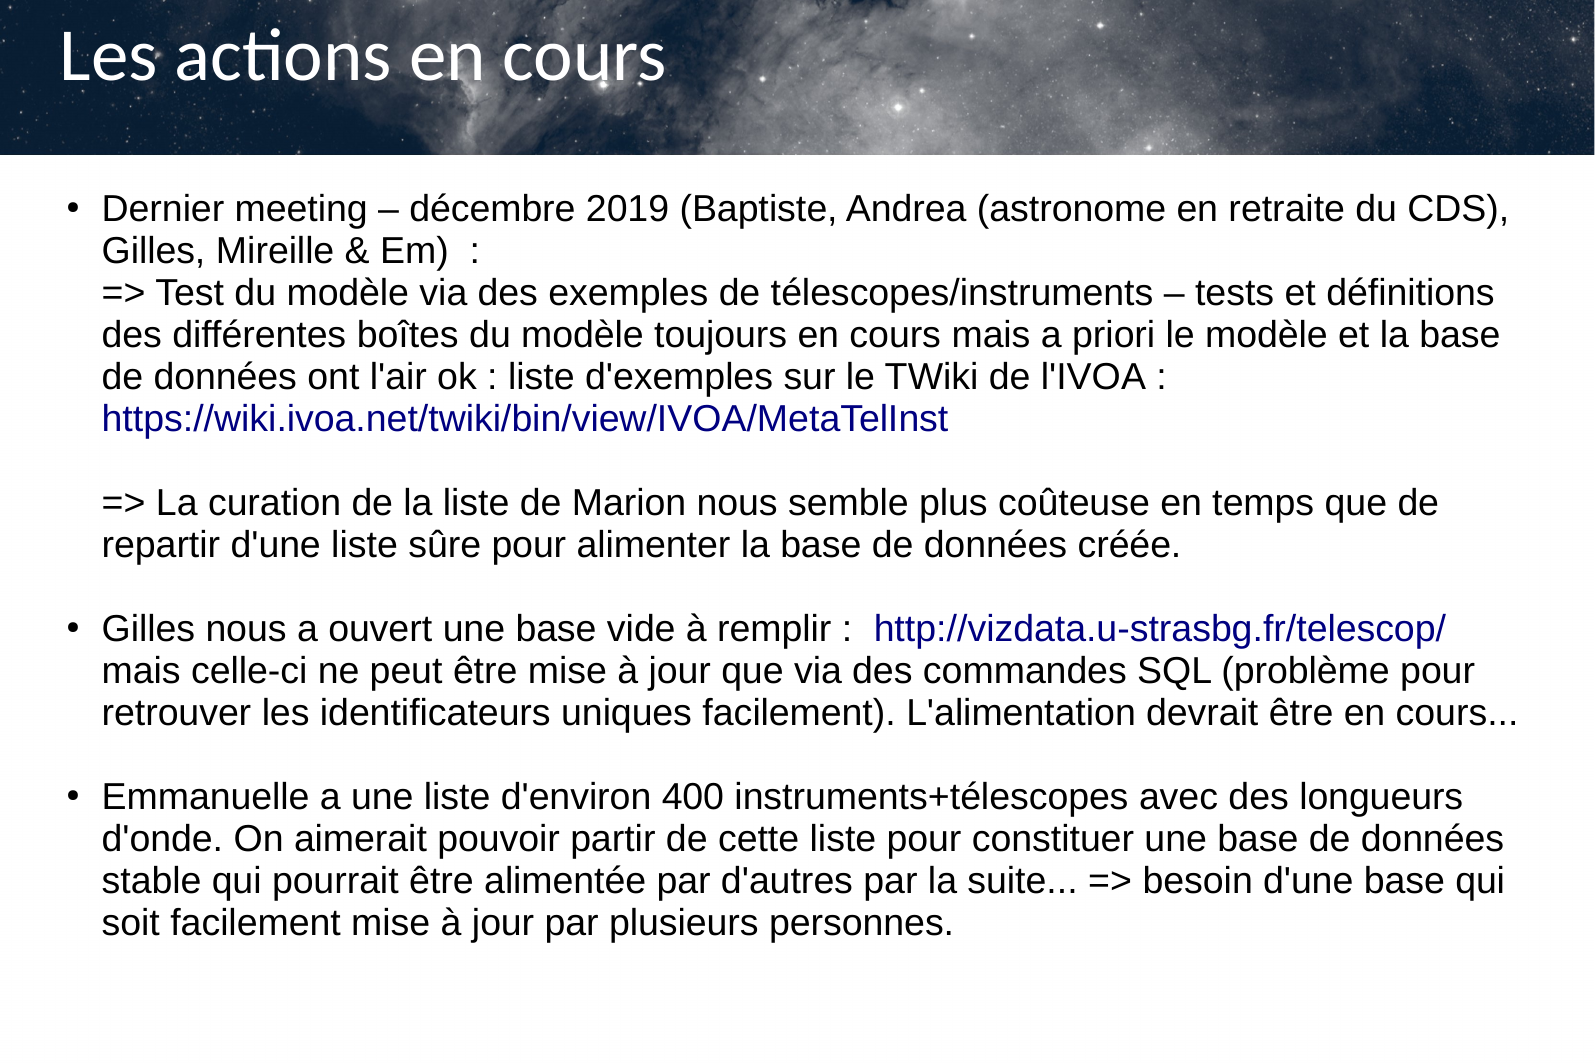

# Les actions en cours
Dernier meeting – décembre 2019 (Baptiste, Andrea (astronome en retraite du CDS), Gilles, Mireille & Em)  :
=> Test du modèle via des exemples de télescopes/instruments – tests et définitions des différentes boîtes du modèle toujours en cours mais a priori le modèle et la base de données ont l'air ok : liste d'exemples sur le TWiki de l'IVOA :  https://wiki.ivoa.net/twiki/bin/view/IVOA/MetaTelInst
=> La curation de la liste de Marion nous semble plus coûteuse en temps que de repartir d'une liste sûre pour alimenter la base de données créée.
Gilles nous a ouvert une base vide à remplir : http://vizdata.u-strasbg.fr/telescop/ mais celle-ci ne peut être mise à jour que via des commandes SQL (problème pour retrouver les identificateurs uniques facilement). L'alimentation devrait être en cours...
Emmanuelle a une liste d'environ 400 instruments+télescopes avec des longueurs d'onde. On aimerait pouvoir partir de cette liste pour constituer une base de données stable qui pourrait être alimentée par d'autres par la suite... => besoin d'une base qui soit facilement mise à jour par plusieurs personnes.